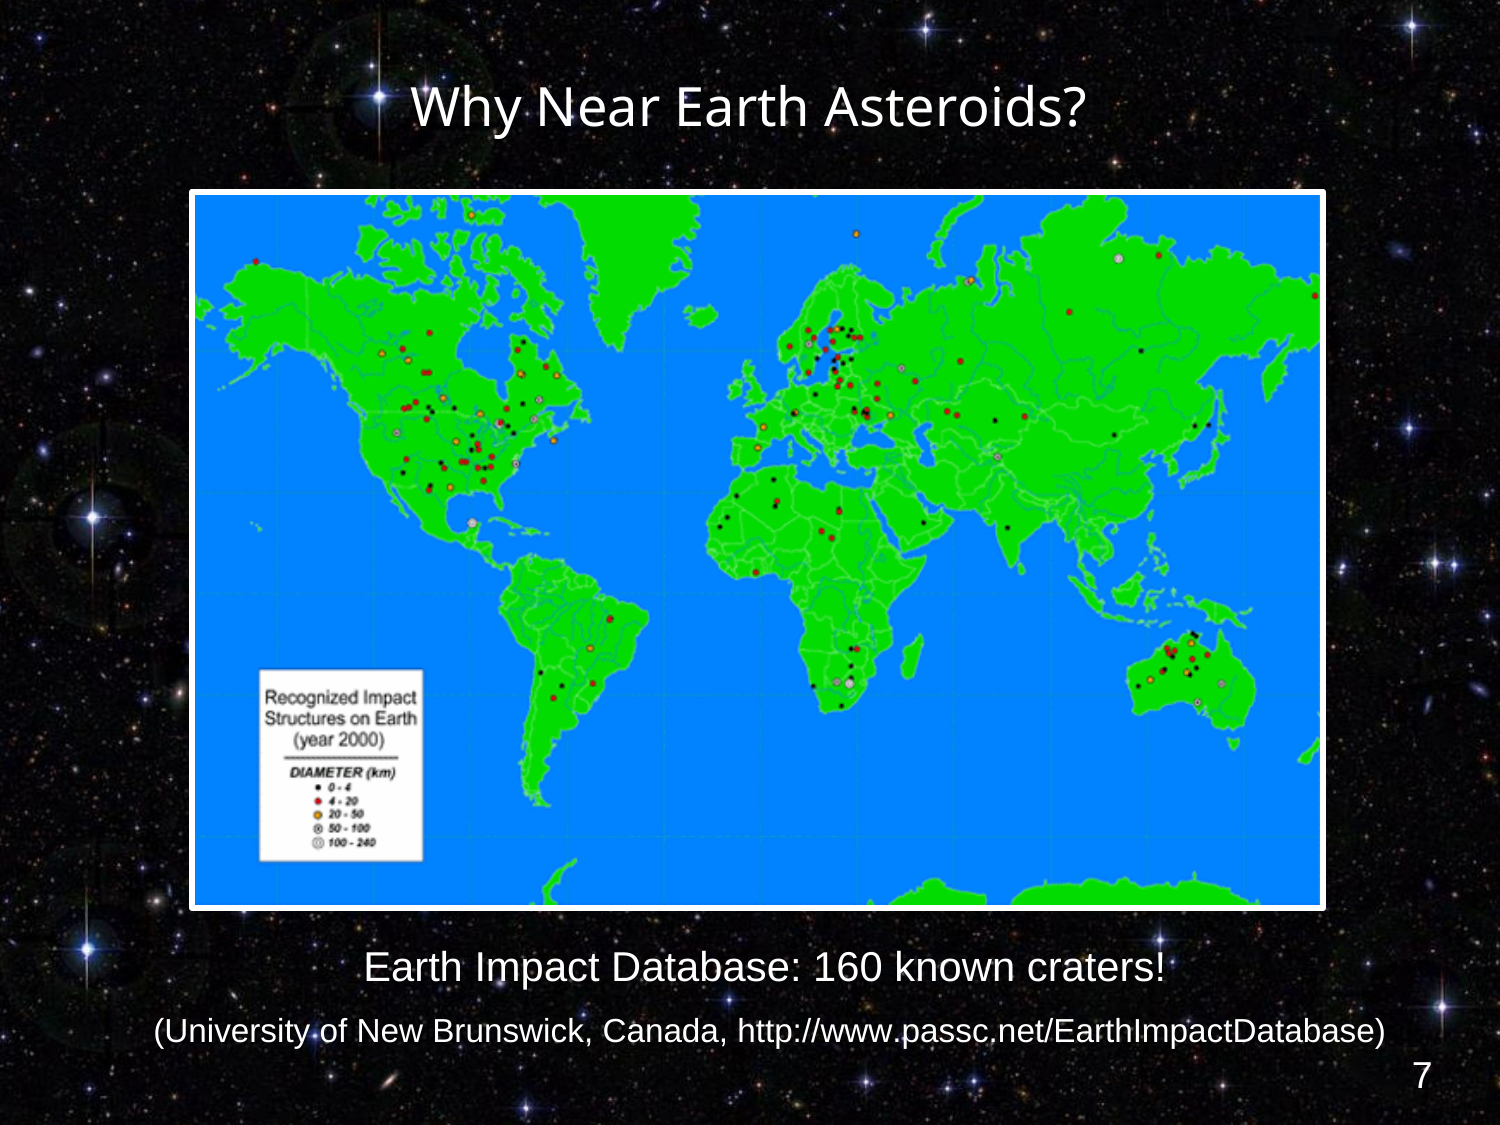

Why Near Earth Asteroids?
Earth Impact Database: 160 known craters!
(University of New Brunswick, Canada, http://www.passc.net/EarthImpactDatabase)
7